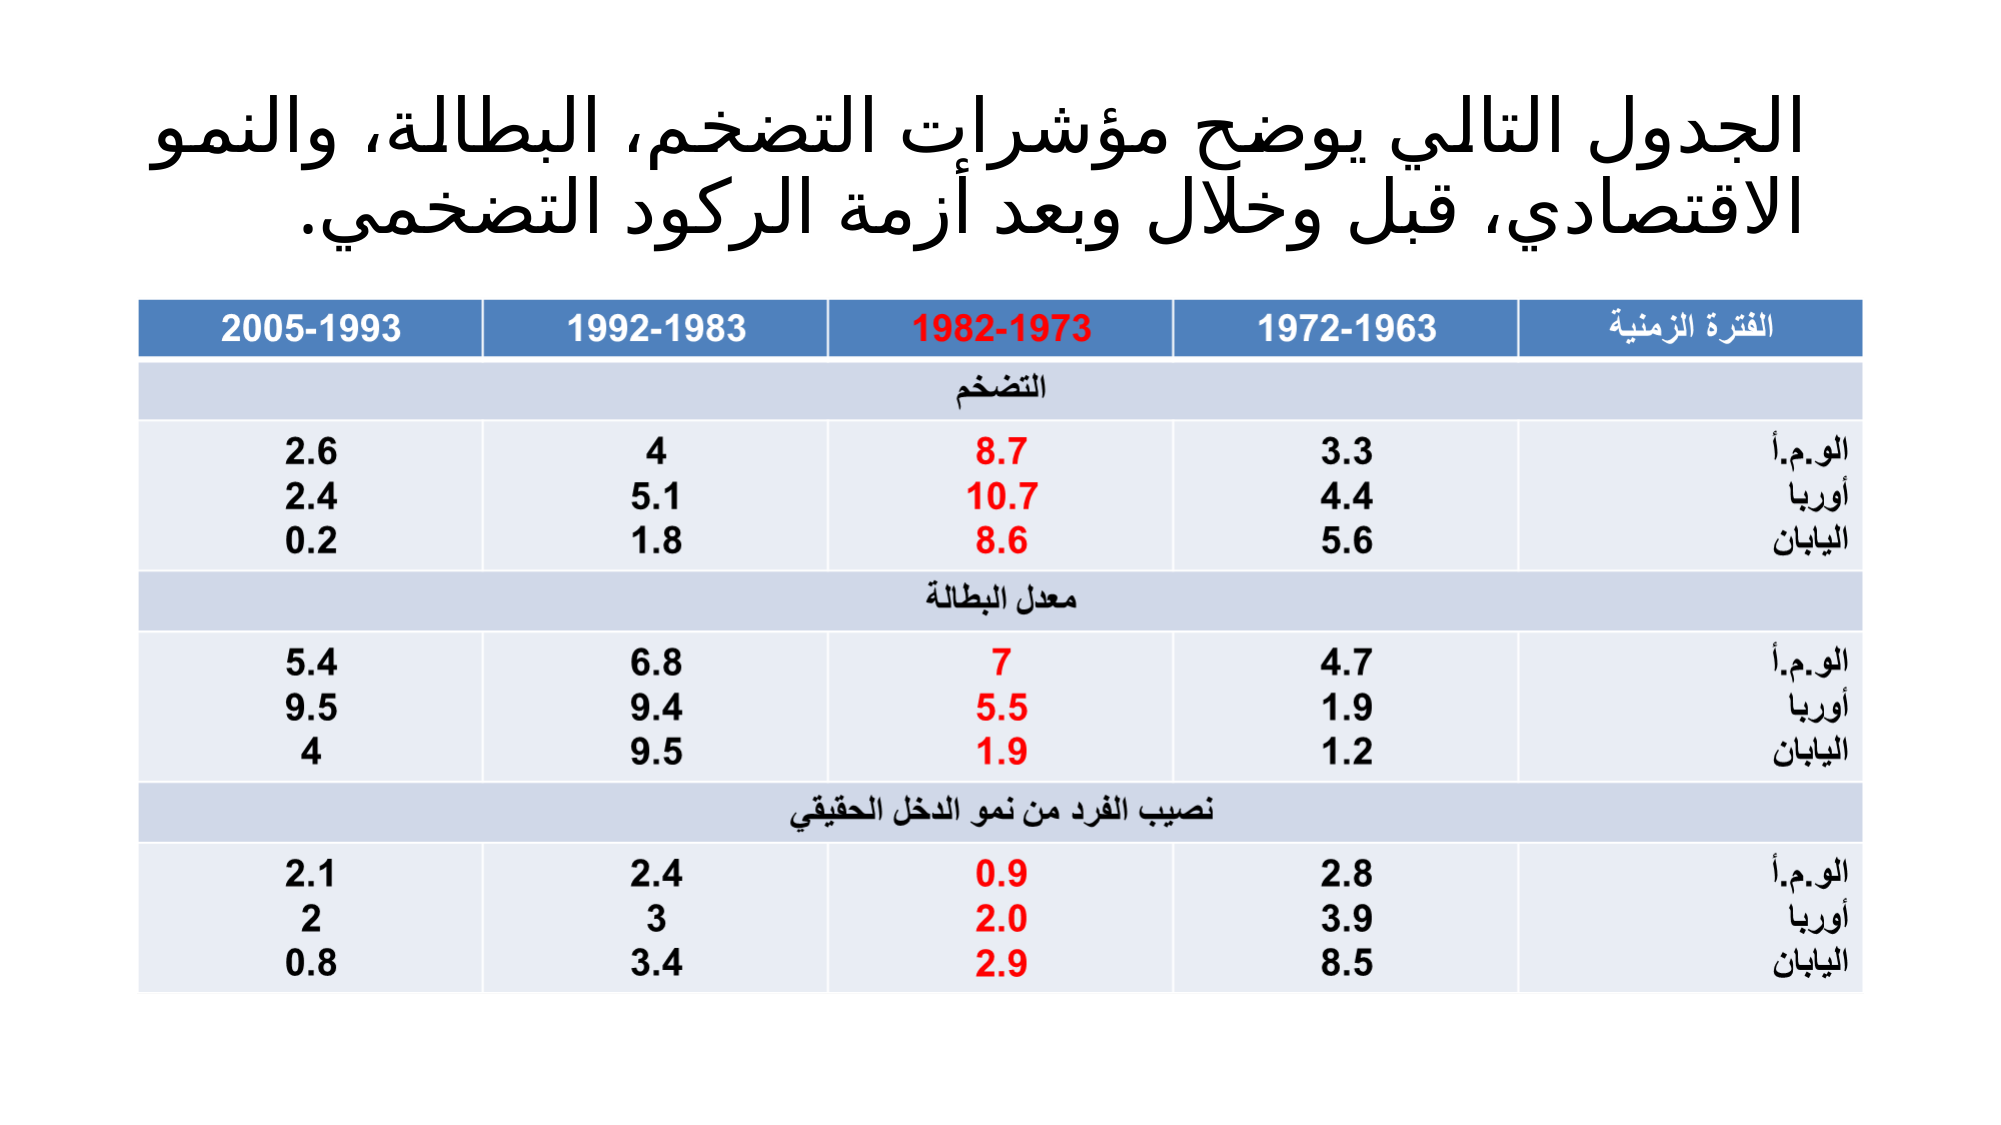

# الجدول التالي يوضح مؤشرات التضخم، البطالة، والنمو الاقتصادي، قبل وخلال وبعد أزمة الركود التضخمي.